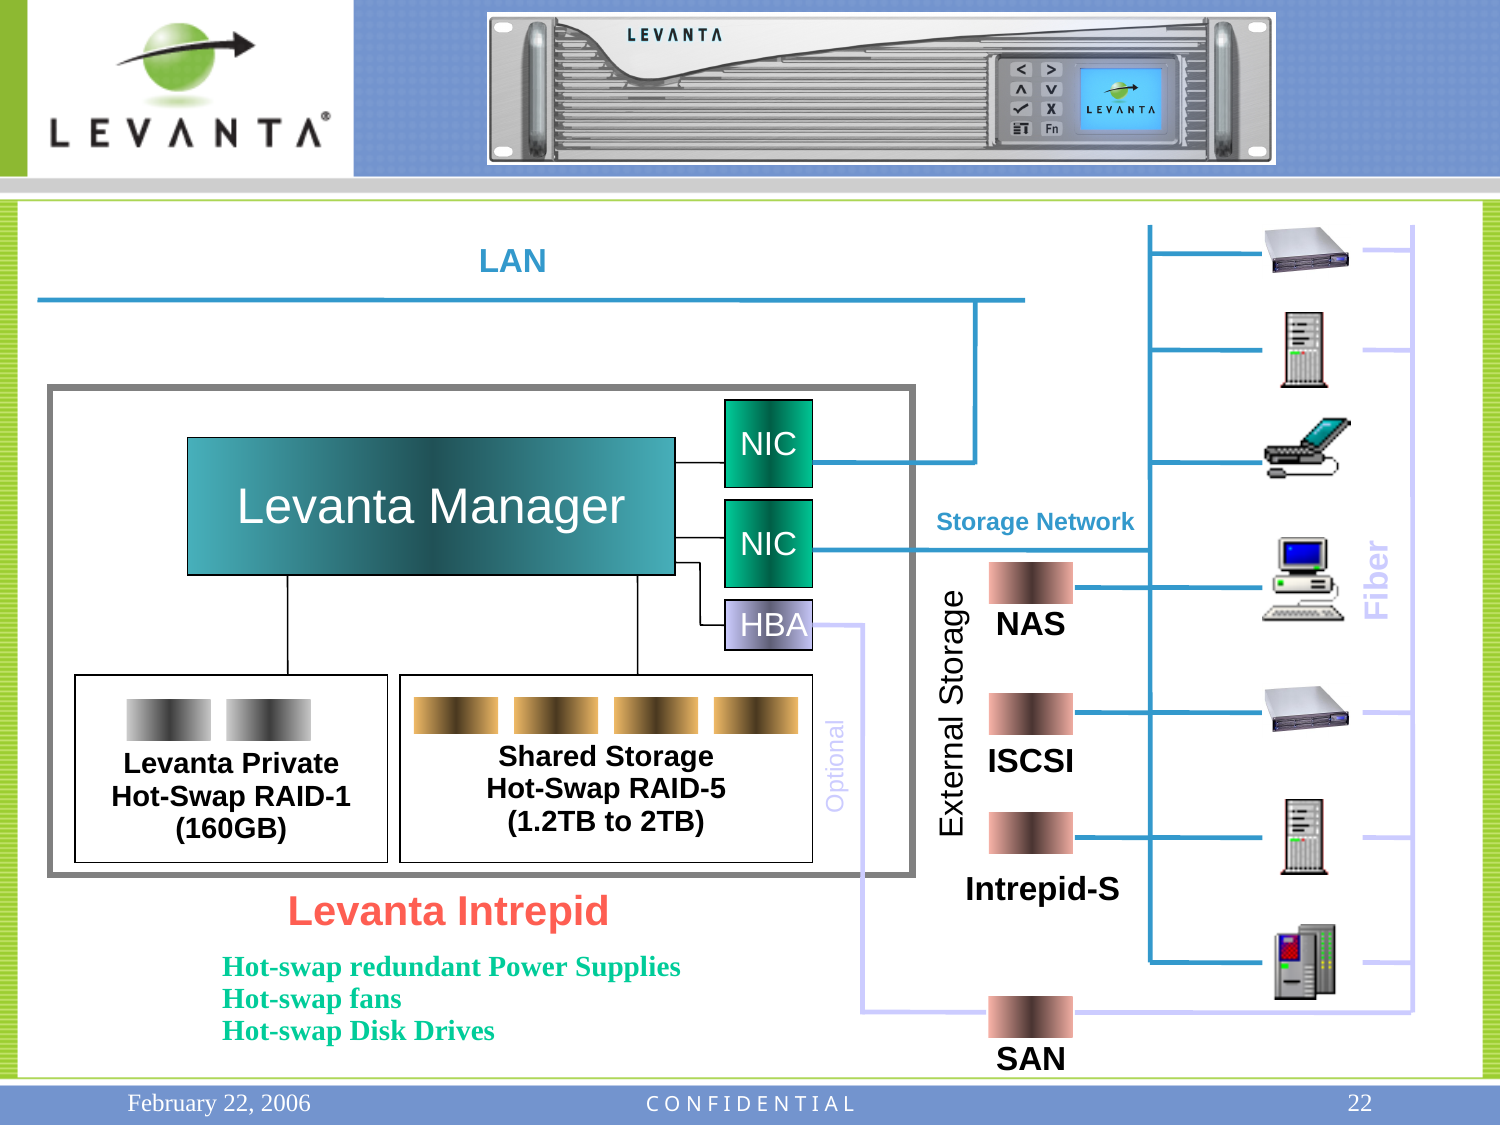

LAN
NIC
Levanta Manager
NIC
Storage Network
Fiber
NAS
HBA
Levanta Private
Hot-Swap RAID-1
(160GB)
Shared Storage
Hot-Swap RAID-5
(1.2TB to 2TB)
External Storage
ISCSI
Optional
Intrepid-S
Levanta Intrepid
 Hot-swap redundant Power Supplies
 Hot-swap fans
 Hot-swap Disk Drives
SAN